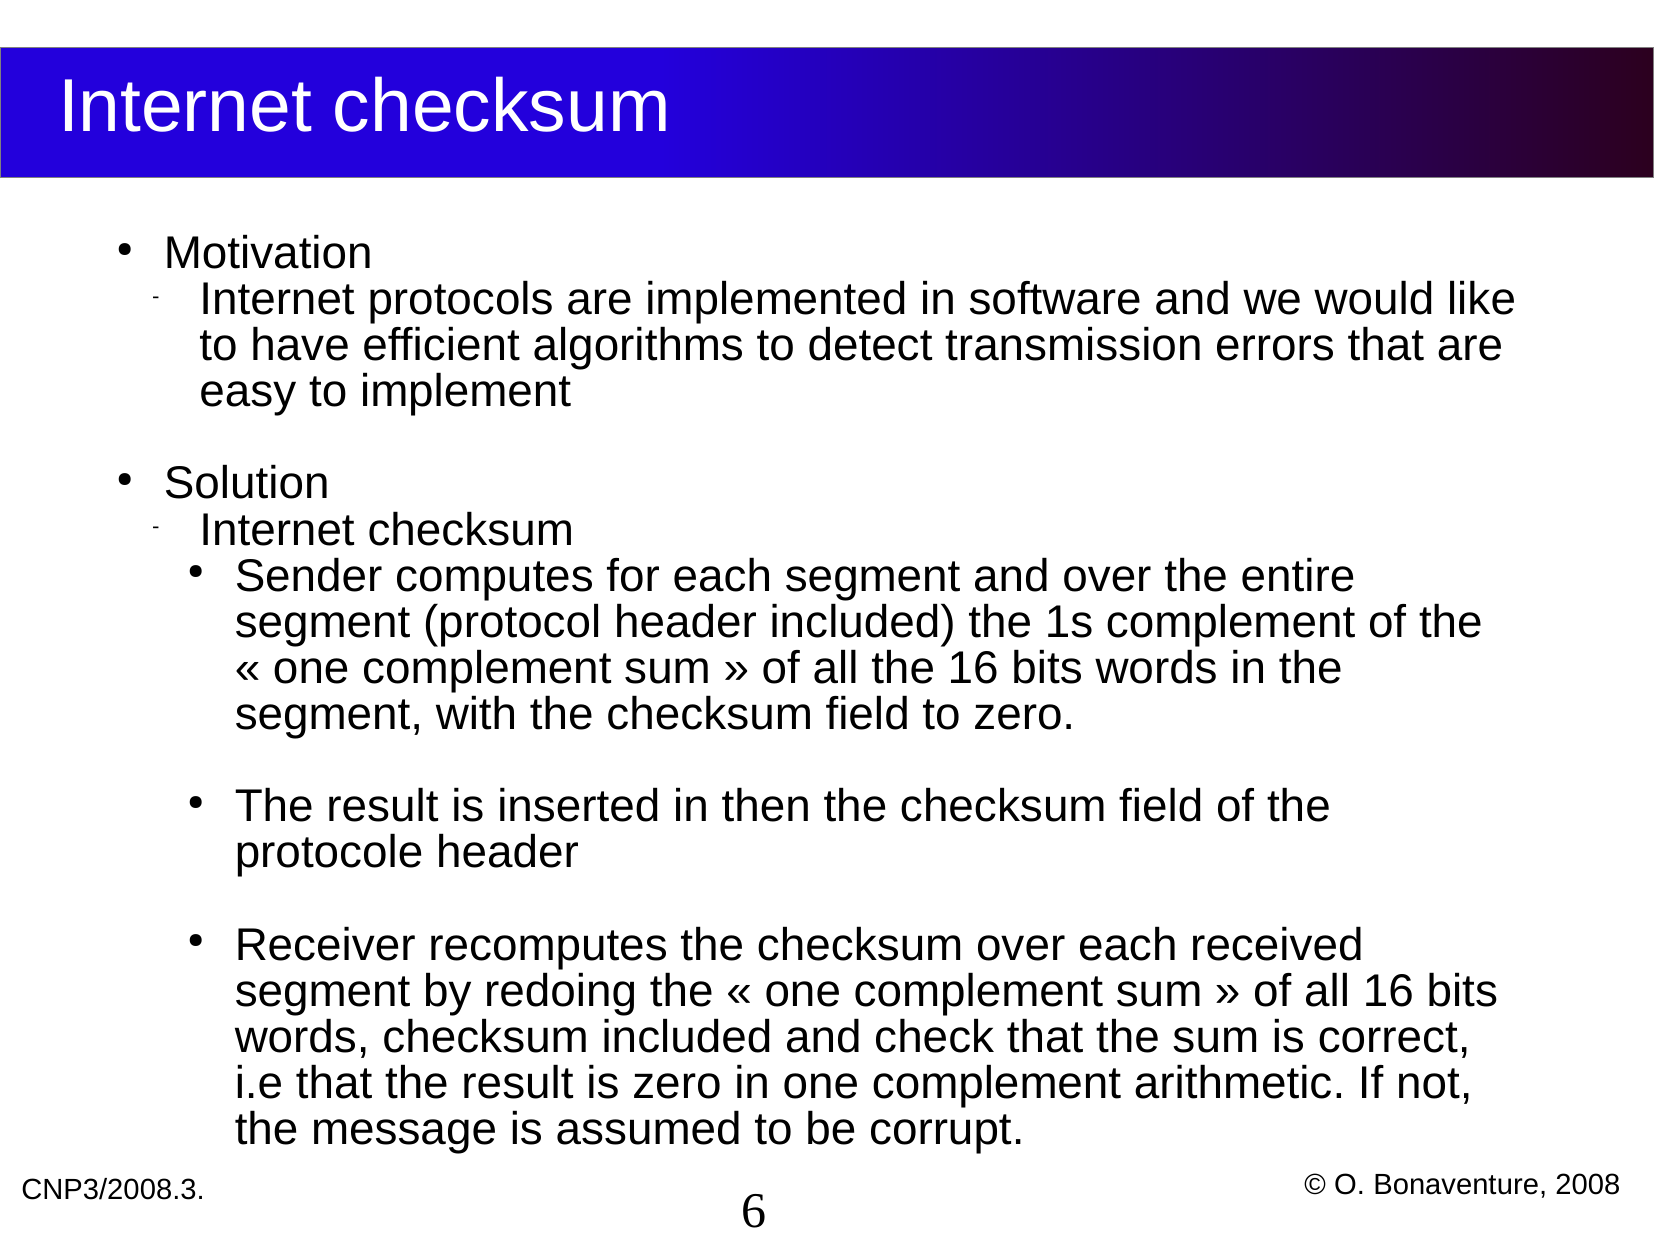

# Internet checksum
Motivation
Internet protocols are implemented in software and we would like to have efficient algorithms to detect transmission errors that are easy to implement
Solution
Internet checksum
Sender computes for each segment and over the entire segment (protocol header included) the 1s complement of the « one complement sum » of all the 16 bits words in the segment, with the checksum field to zero.
The result is inserted in then the checksum field of the protocole header
Receiver recomputes the checksum over each received segment by redoing the « one complement sum » of all 16 bits words, checksum included and check that the sum is correct, i.e that the result is zero in one complement arithmetic. If not, the message is assumed to be corrupt.
© O. Bonaventure, 2008
CNP3/2008.3.